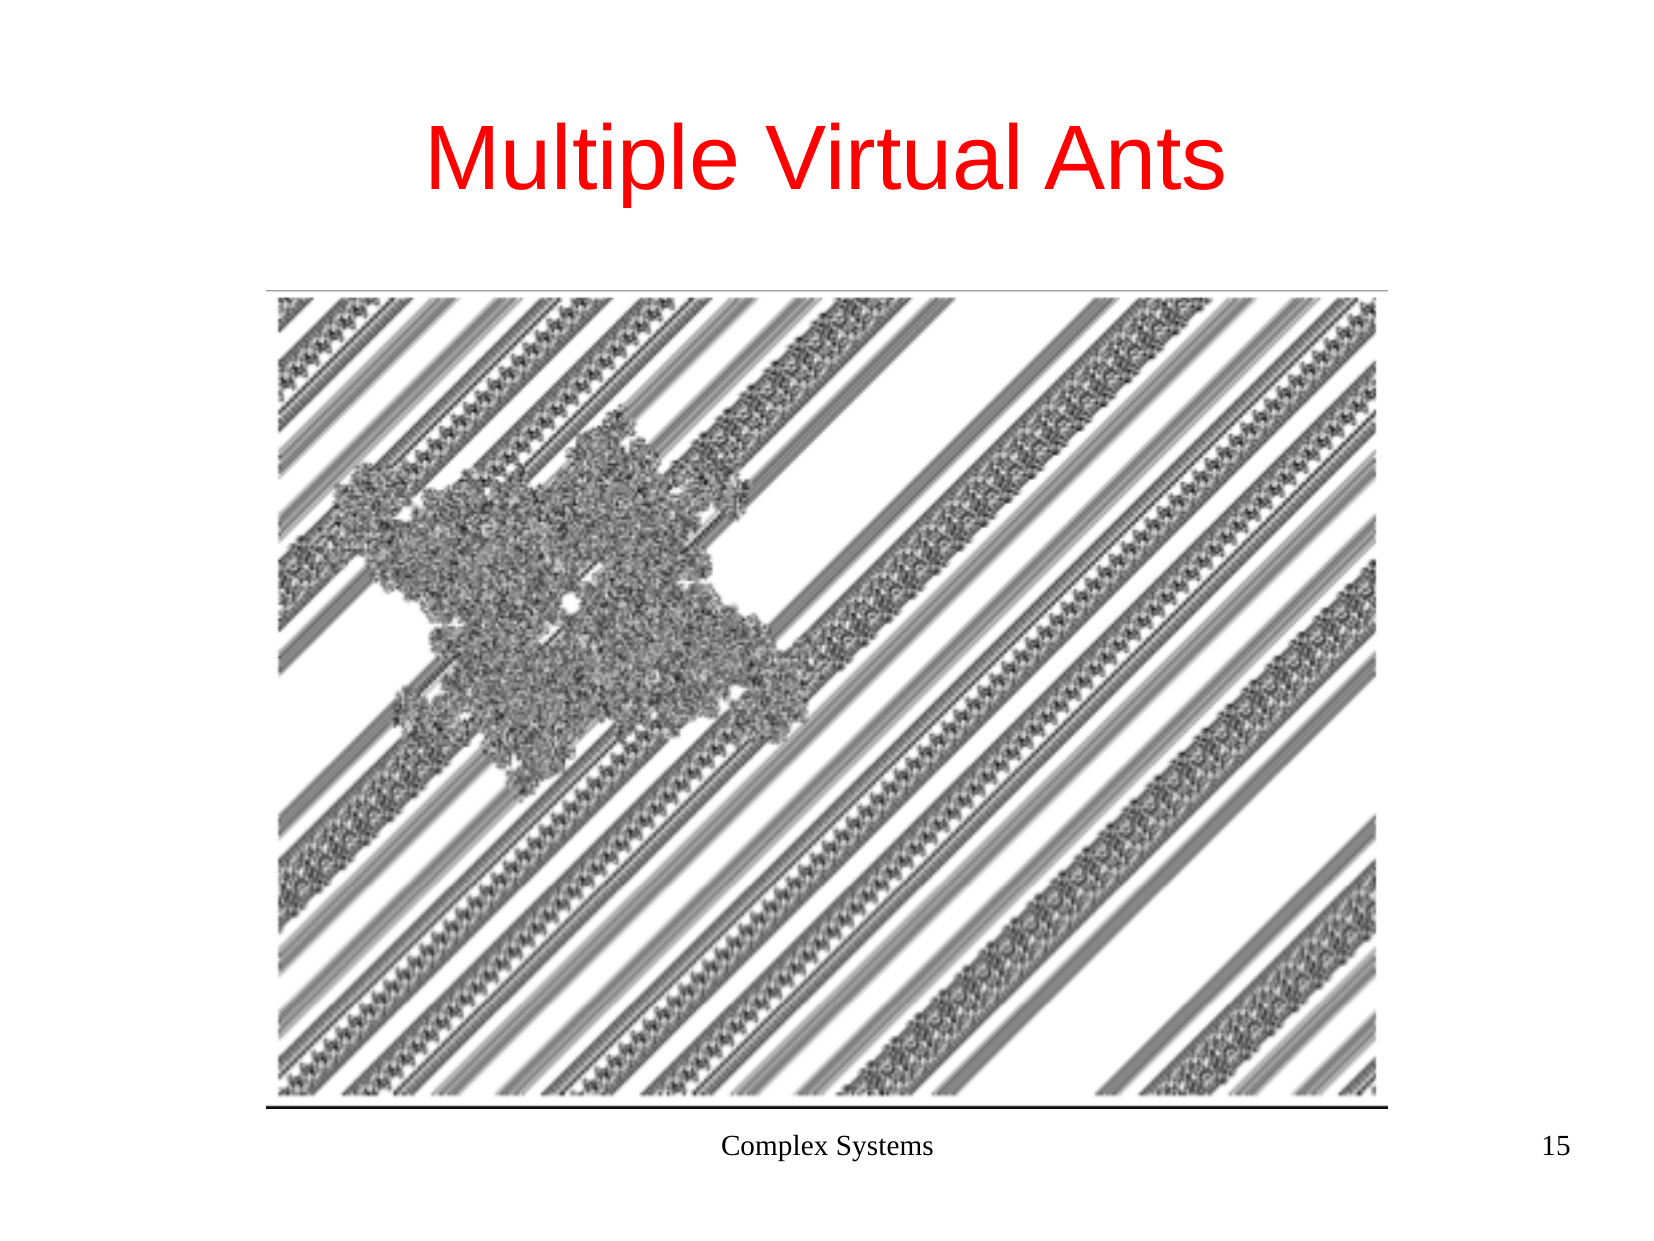

# Multiple Virtual Ants
Complex Systems
15